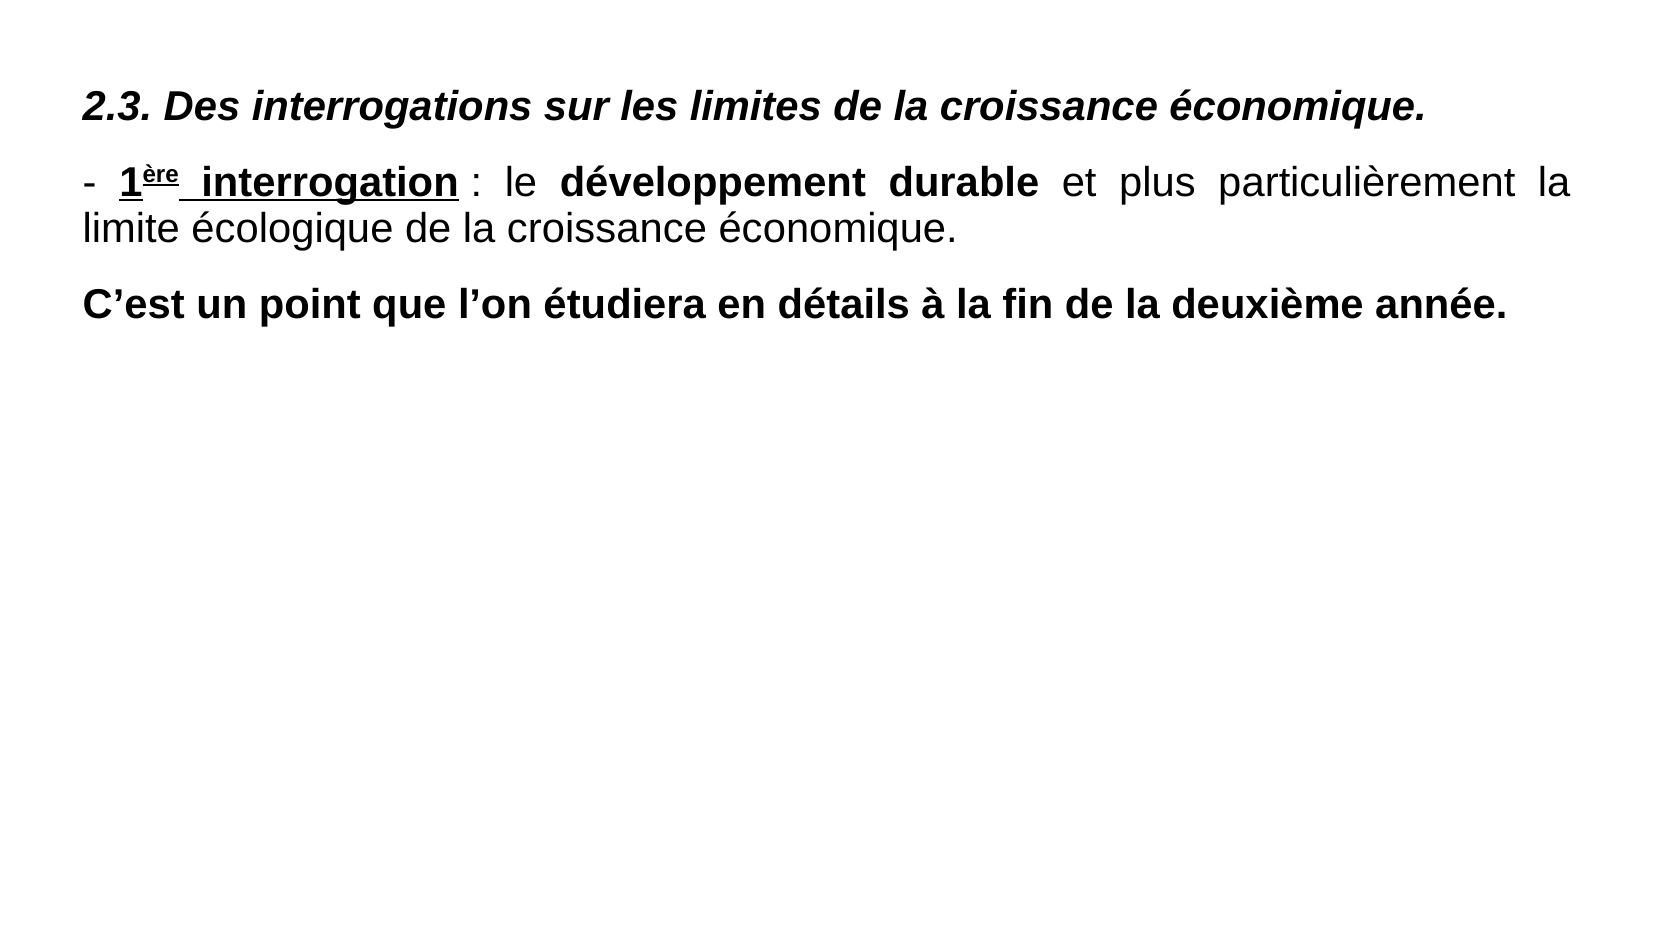

# 2.3. Des interrogations sur les limites de la croissance économique.
- 1ère interrogation : le développement durable et plus particulièrement la limite écologique de la croissance économique.
C’est un point que l’on étudiera en détails à la fin de la deuxième année.